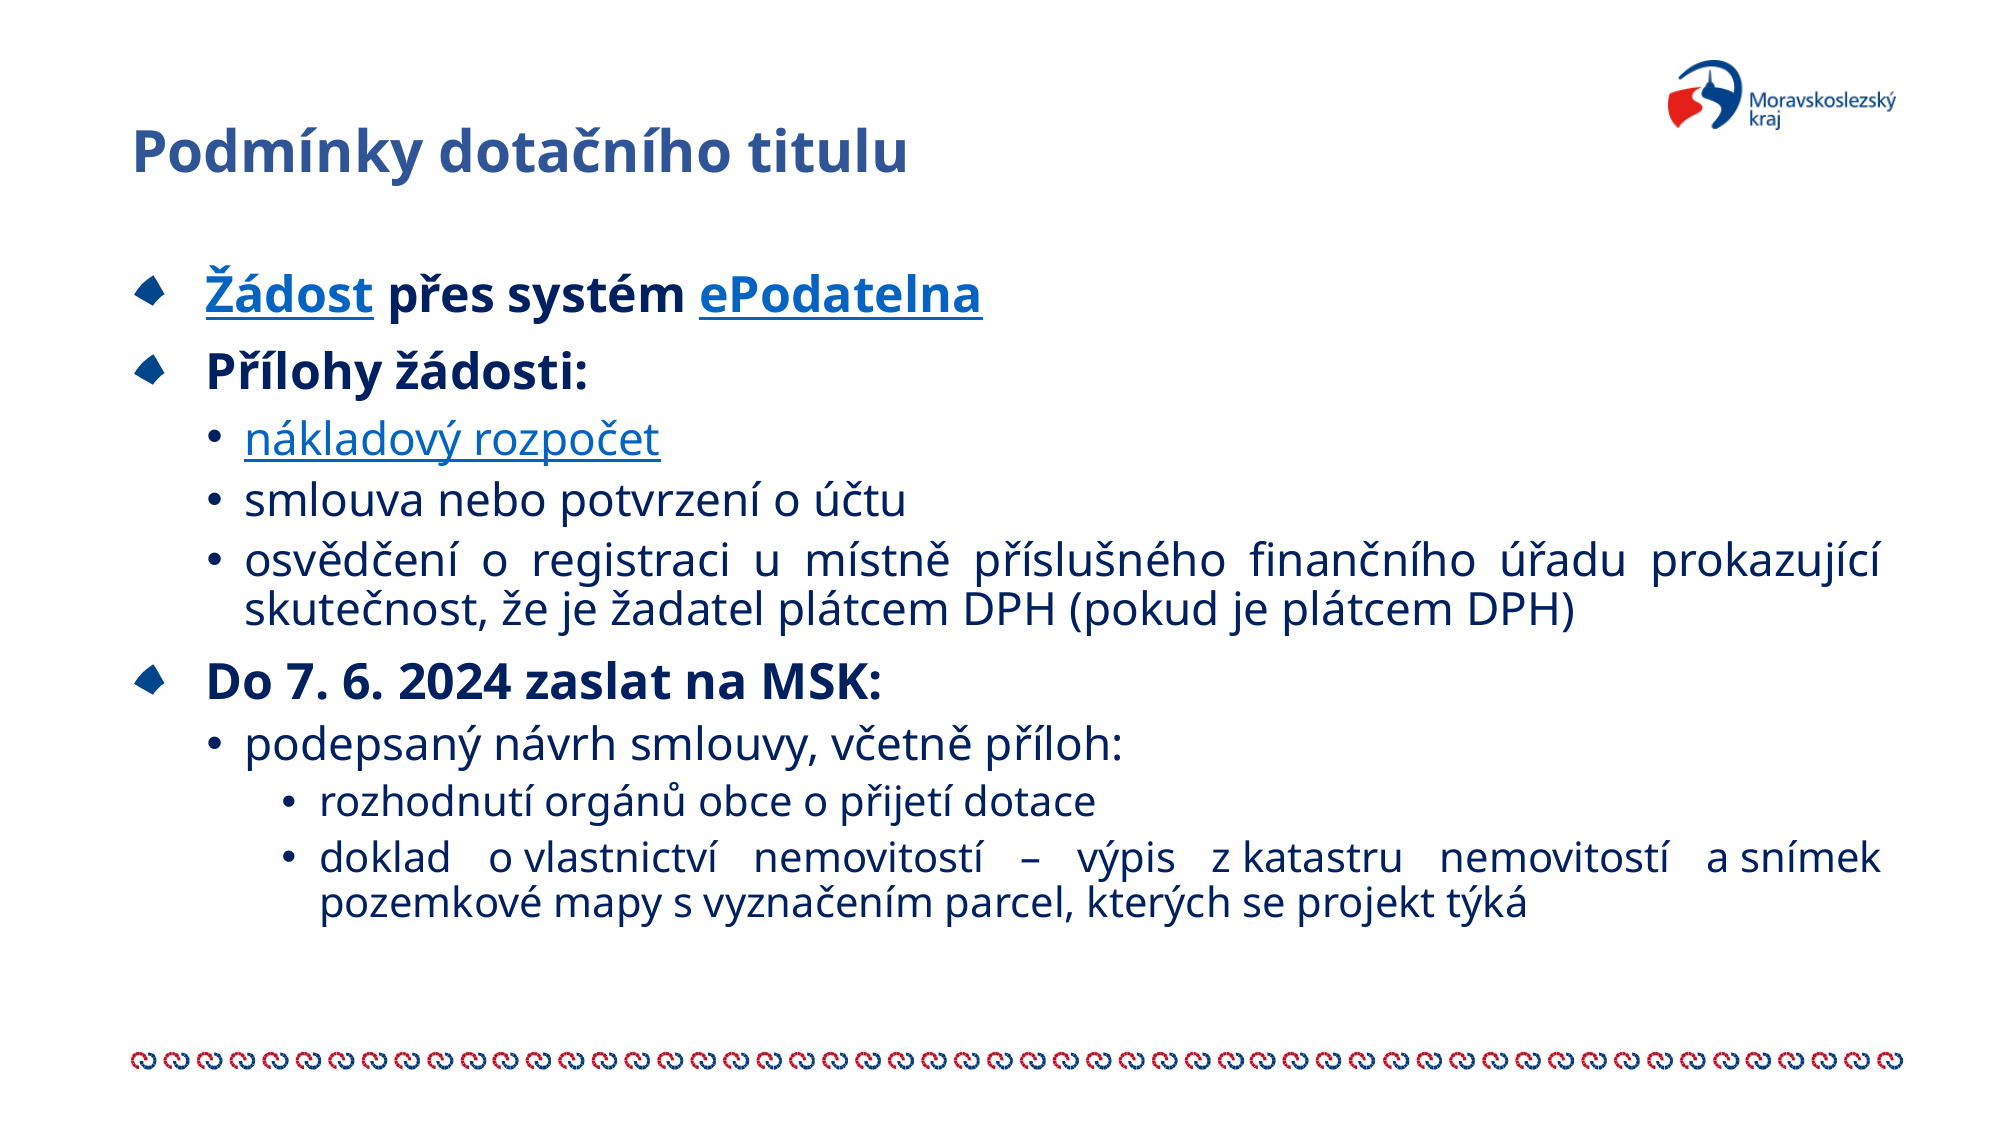

Podmínky dotačního titulu
Žádost přes systém ePodatelna
Přílohy žádosti:
nákladový rozpočet
smlouva nebo potvrzení o účtu
osvědčení o registraci u místně příslušného finančního úřadu prokazující skutečnost, že je žadatel plátcem DPH (pokud je plátcem DPH)
Do 7. 6. 2024 zaslat na MSK:
podepsaný návrh smlouvy, včetně příloh:
rozhodnutí orgánů obce o přijetí dotace
doklad o vlastnictví nemovitostí – výpis z katastru nemovitostí a snímek pozemkové mapy s vyznačením parcel, kterých se projekt týká